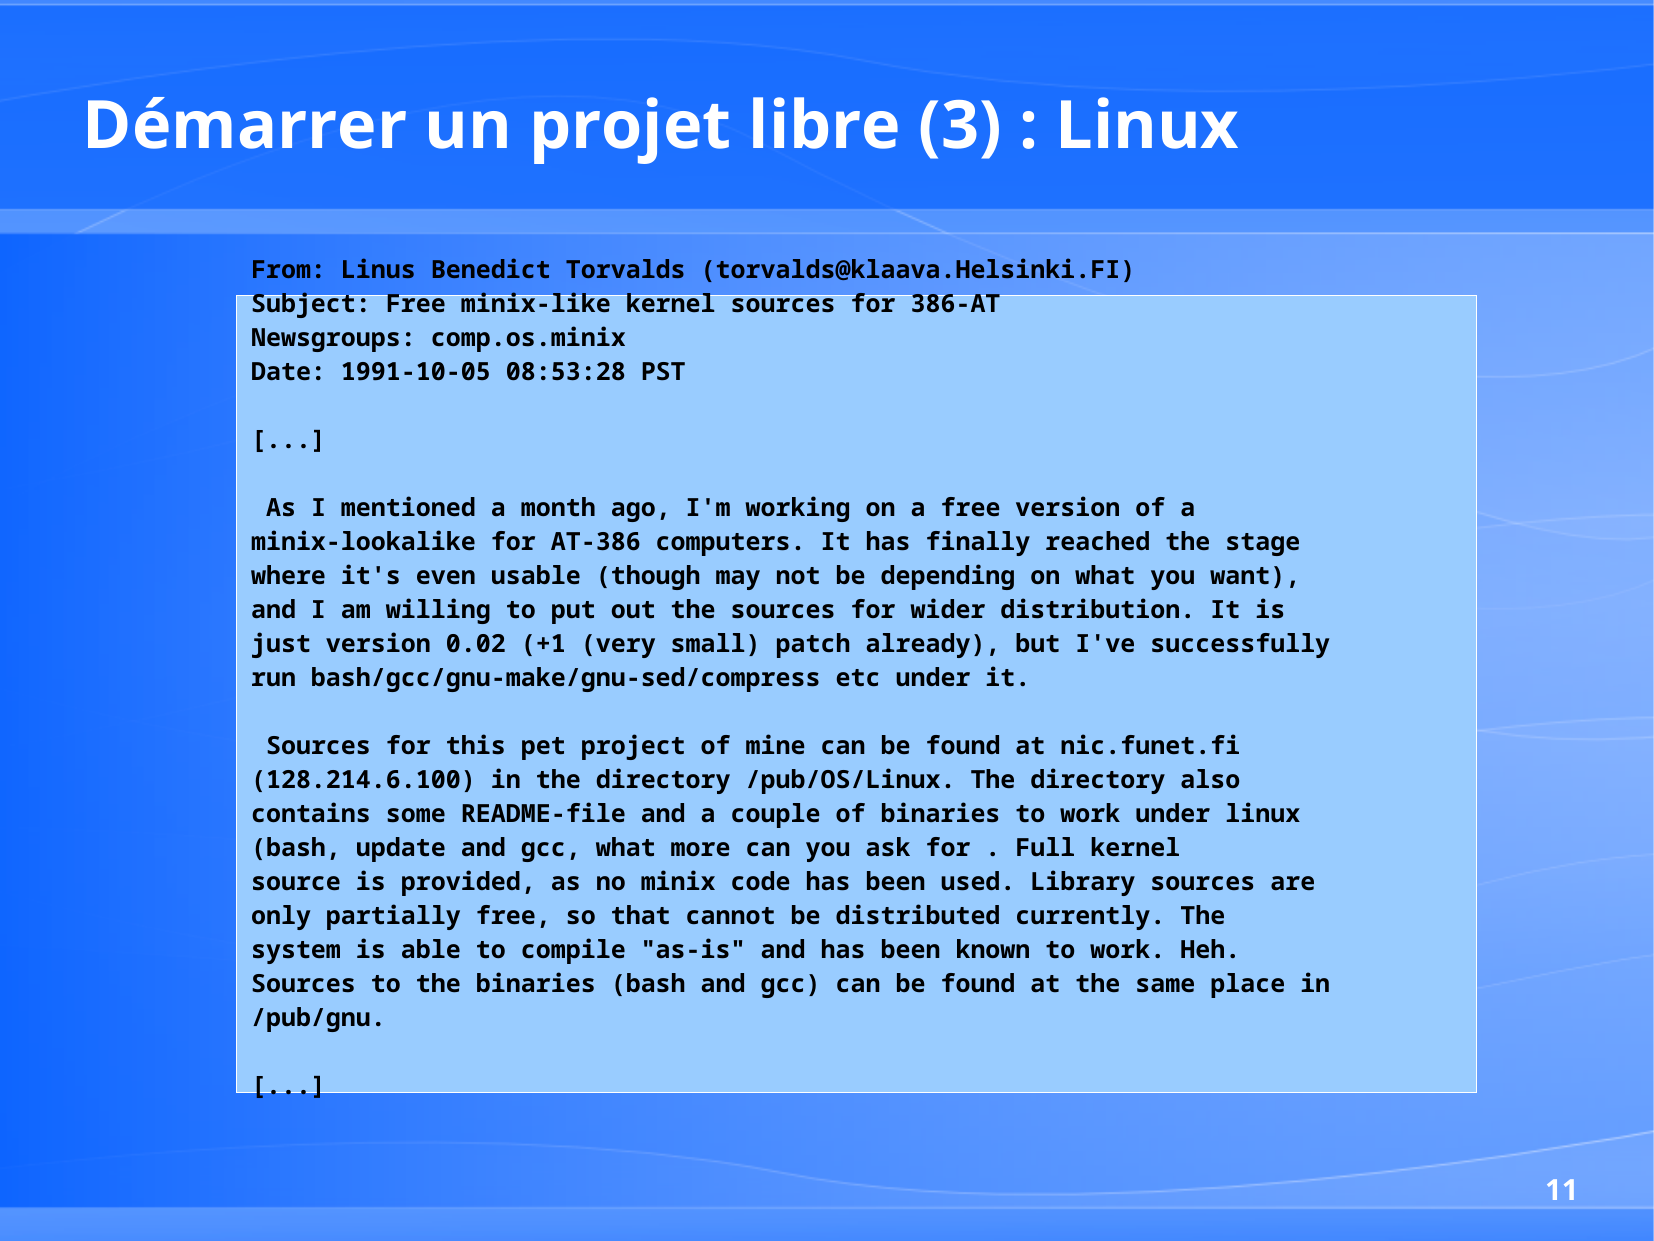

# Démarrer un projet libre (3) : Linux
From: Linus Benedict Torvalds (torvalds@klaava.Helsinki.FI)
Subject: Free minix-like kernel sources for 386-AT
Newsgroups: comp.os.minix
Date: 1991-10-05 08:53:28 PST
[...]
 As I mentioned a month ago, I'm working on a free version of a
minix-lookalike for AT-386 computers. It has finally reached the stage
where it's even usable (though may not be depending on what you want),
and I am willing to put out the sources for wider distribution. It is
just version 0.02 (+1 (very small) patch already), but I've successfully
run bash/gcc/gnu-make/gnu-sed/compress etc under it.
 Sources for this pet project of mine can be found at nic.funet.fi
(128.214.6.100) in the directory /pub/OS/Linux. The directory also
contains some README-file and a couple of binaries to work under linux
(bash, update and gcc, what more can you ask for . Full kernel
source is provided, as no minix code has been used. Library sources are
only partially free, so that cannot be distributed currently. The
system is able to compile "as-is" and has been known to work. Heh.
Sources to the binaries (bash and gcc) can be found at the same place in
/pub/gnu.
[...]
11